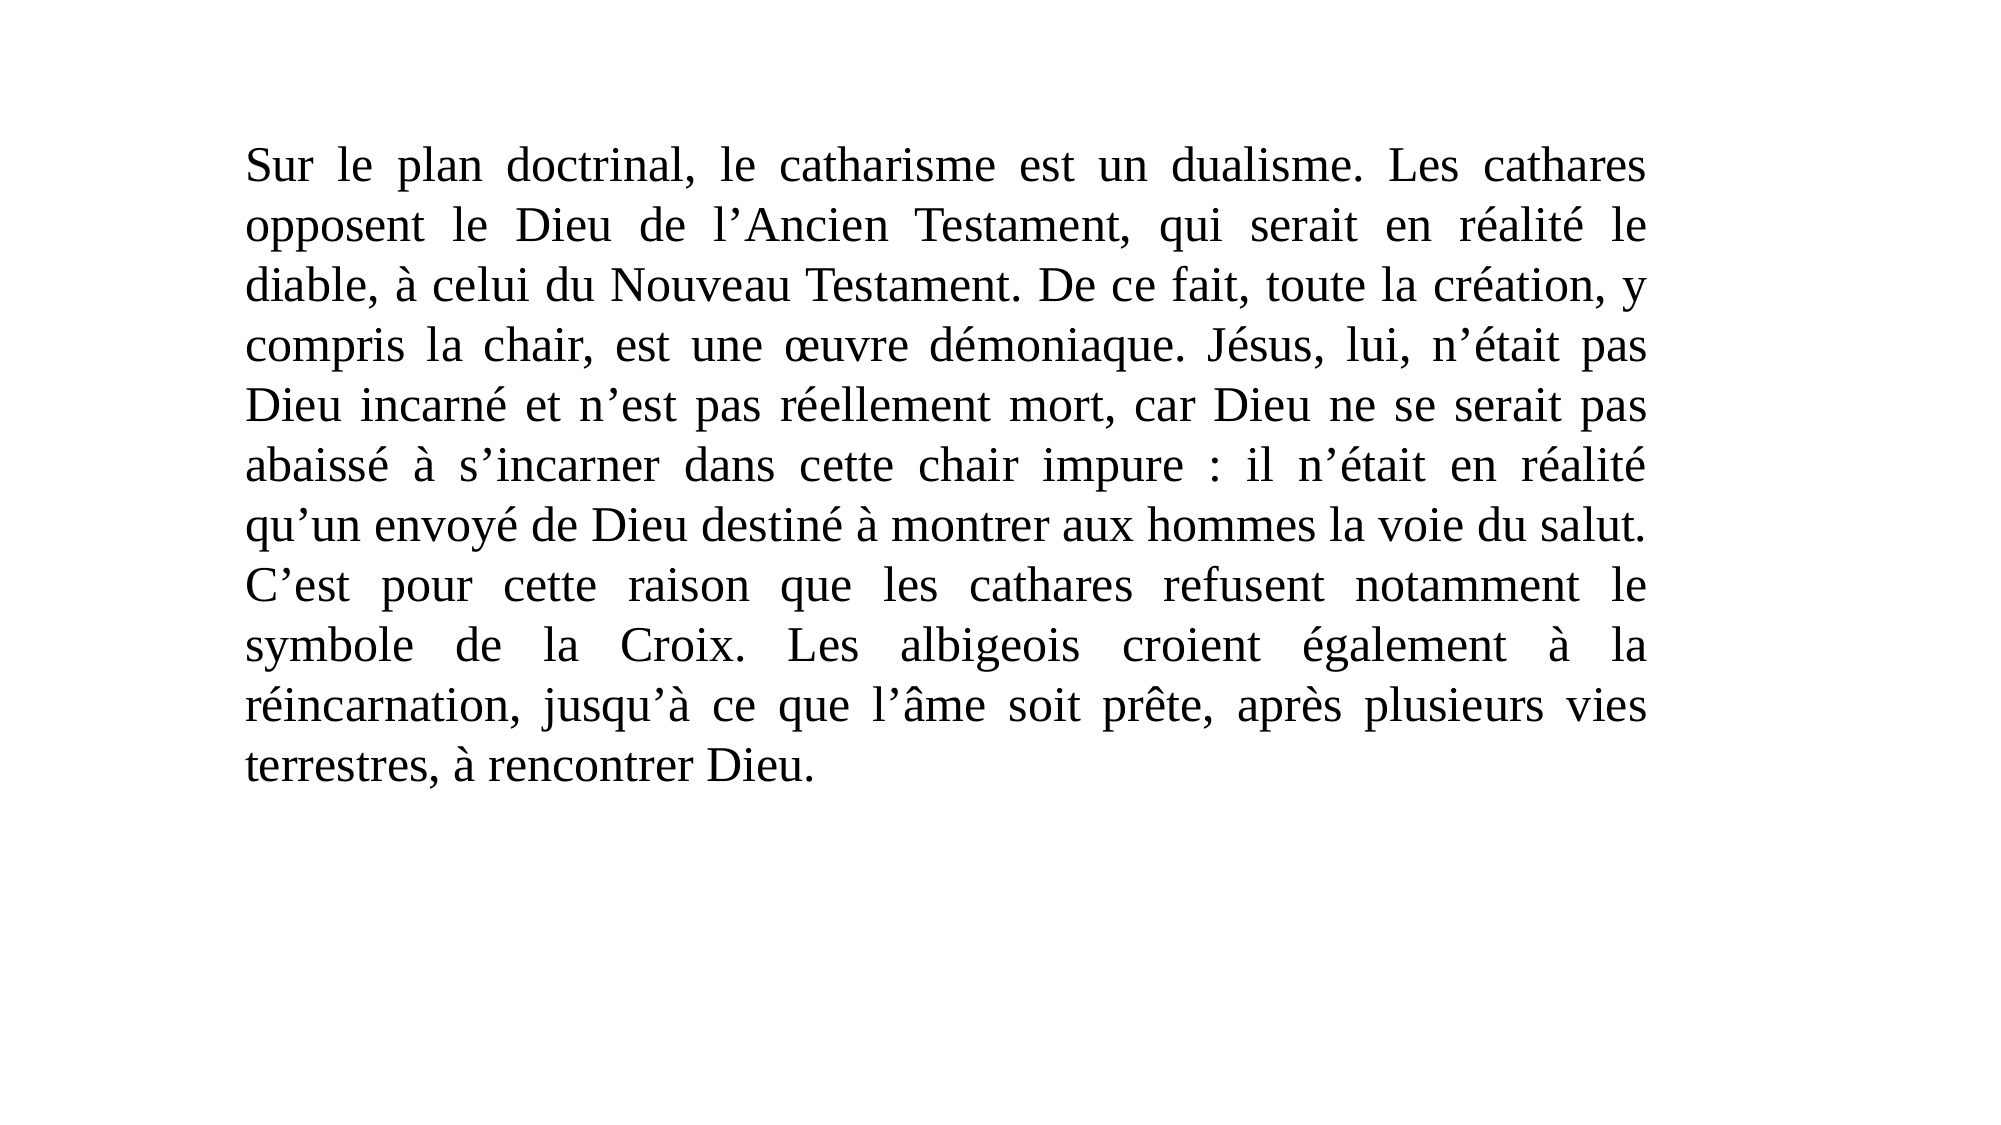

Sur le plan doctrinal, le catharisme est un dualisme. Les cathares opposent le Dieu de l’Ancien Testament, qui serait en réalité le diable, à celui du Nouveau Testament. De ce fait, toute la création, y compris la chair, est une œuvre démoniaque. Jésus, lui, n’était pas Dieu incarné et n’est pas réellement mort, car Dieu ne se serait pas abaissé à s’incarner dans cette chair impure : il n’était en réalité qu’un envoyé de Dieu destiné à montrer aux hommes la voie du salut. C’est pour cette raison que les cathares refusent notamment le symbole de la Croix. Les albigeois croient également à la réincarnation, jusqu’à ce que l’âme soit prête, après plusieurs vies terrestres, à rencontrer Dieu.